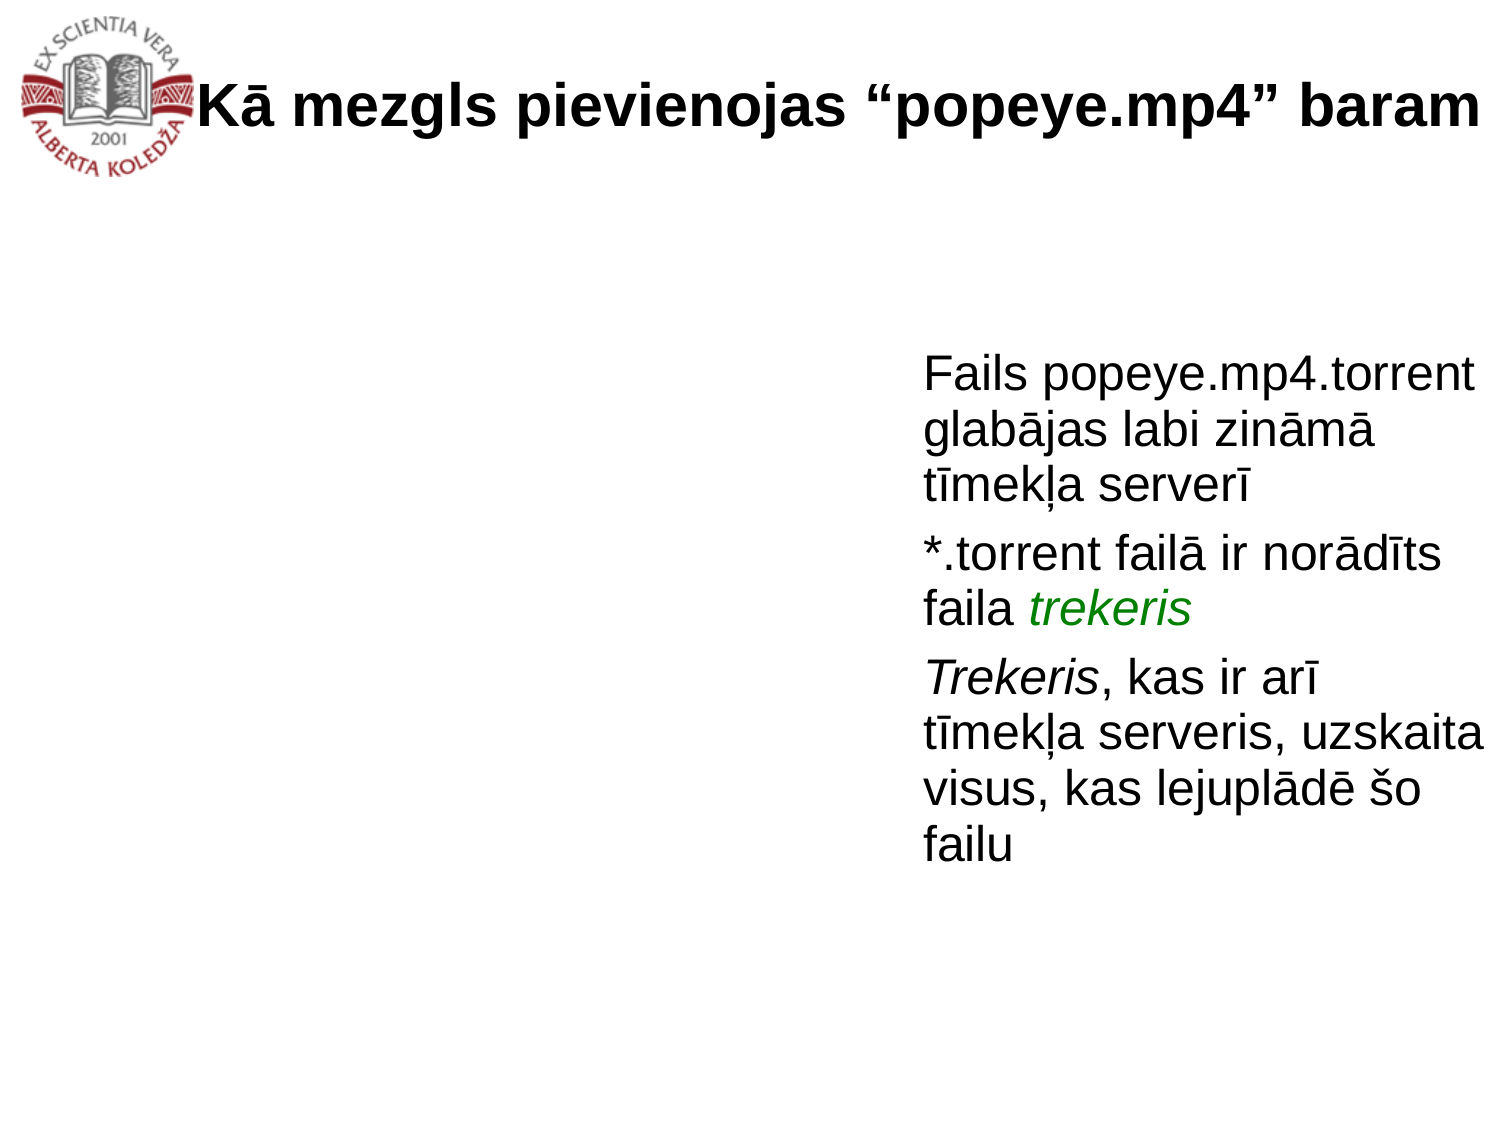

# Kā mezgls pievienojas “popeye.mp4” baram
Fails popeye.mp4.torrent glabājas labi zināmā tīmekļa serverī
*.torrent failā ir norādīts faila trekeris
Trekeris, kas ir arī tīmekļa serveris, uzskaita visus, kas lejuplādē šo failu